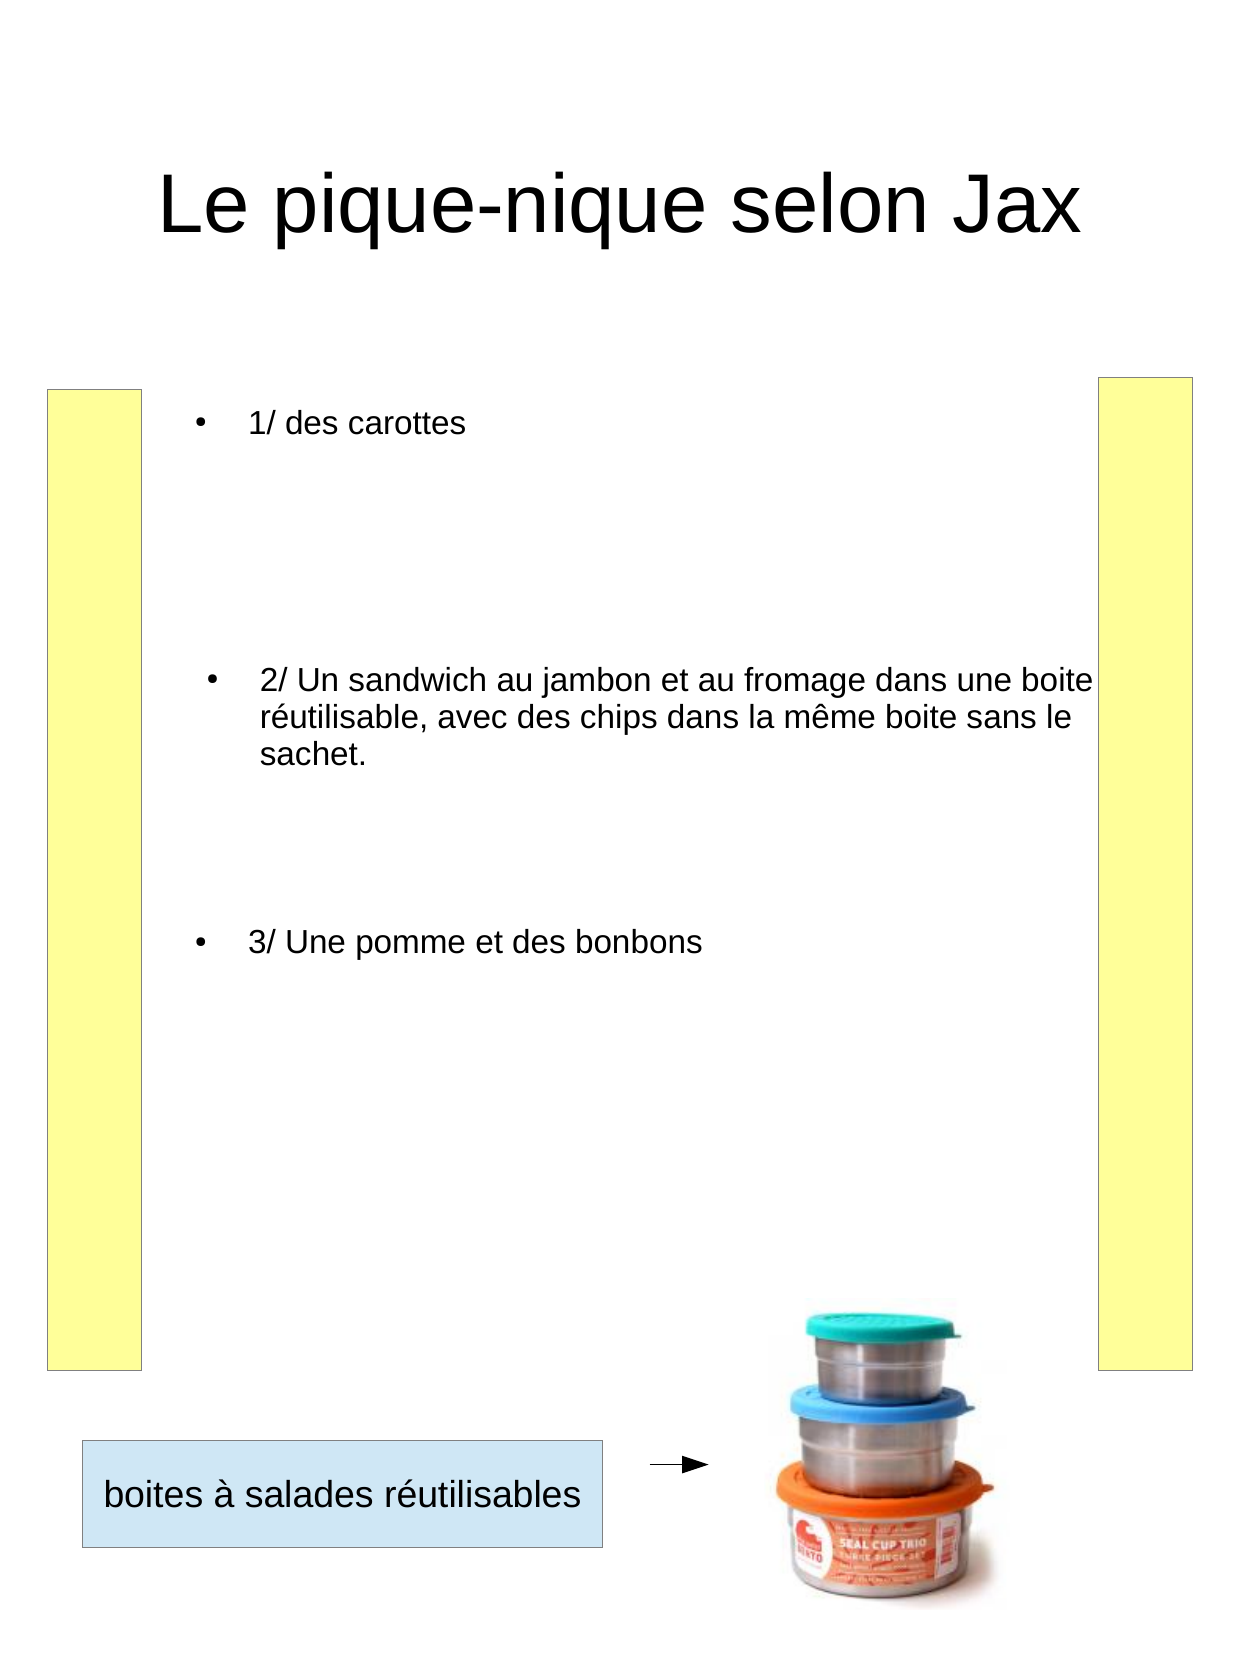

# Le pique-nique selon Jax
1/ des carottes
2/ Un sandwich au jambon et au fromage dans une boite réutilisable, avec des chips dans la même boite sans le sachet.
3/ Une pomme et des bonbons
boites à salades réutilisables